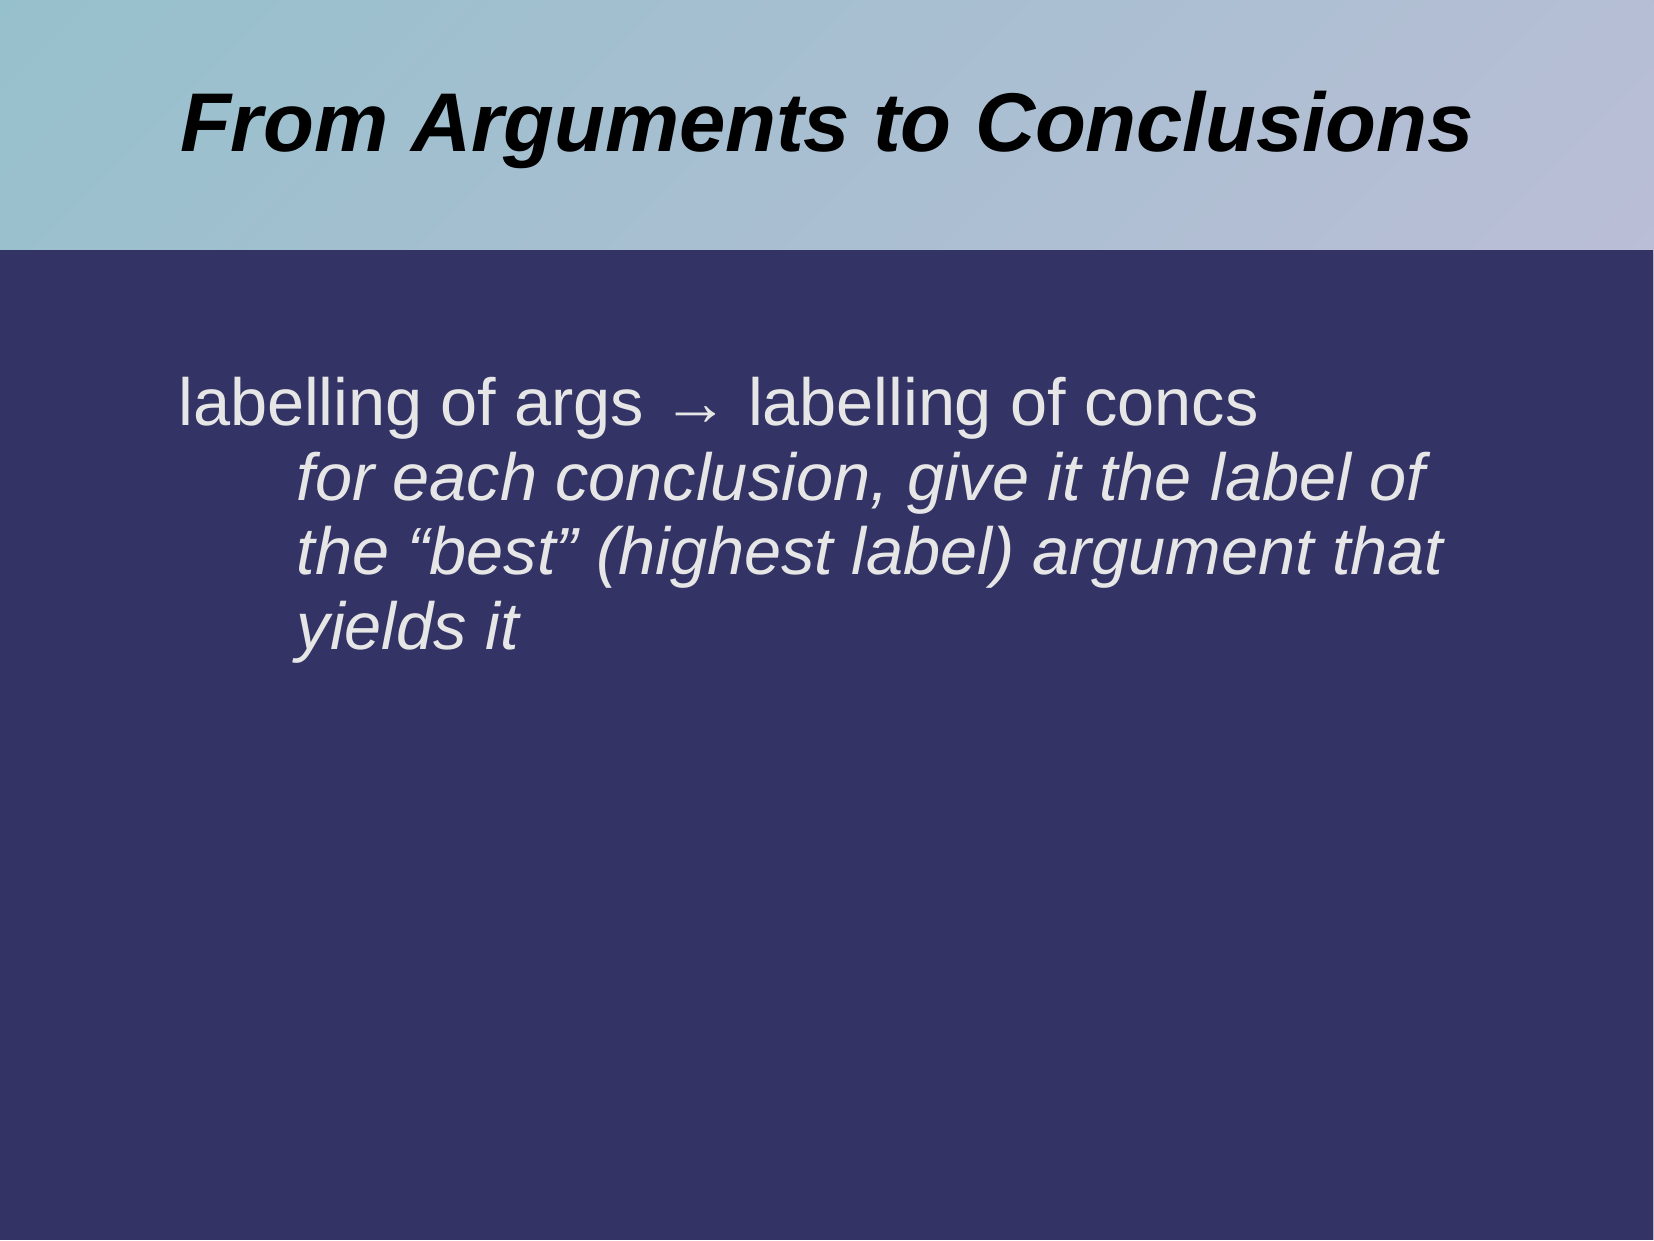

# From Arguments to Conclusions
labelling of args → labelling of concs
 	for each conclusion, give it the label of
 	the “best” (highest label) argument that
	yields it